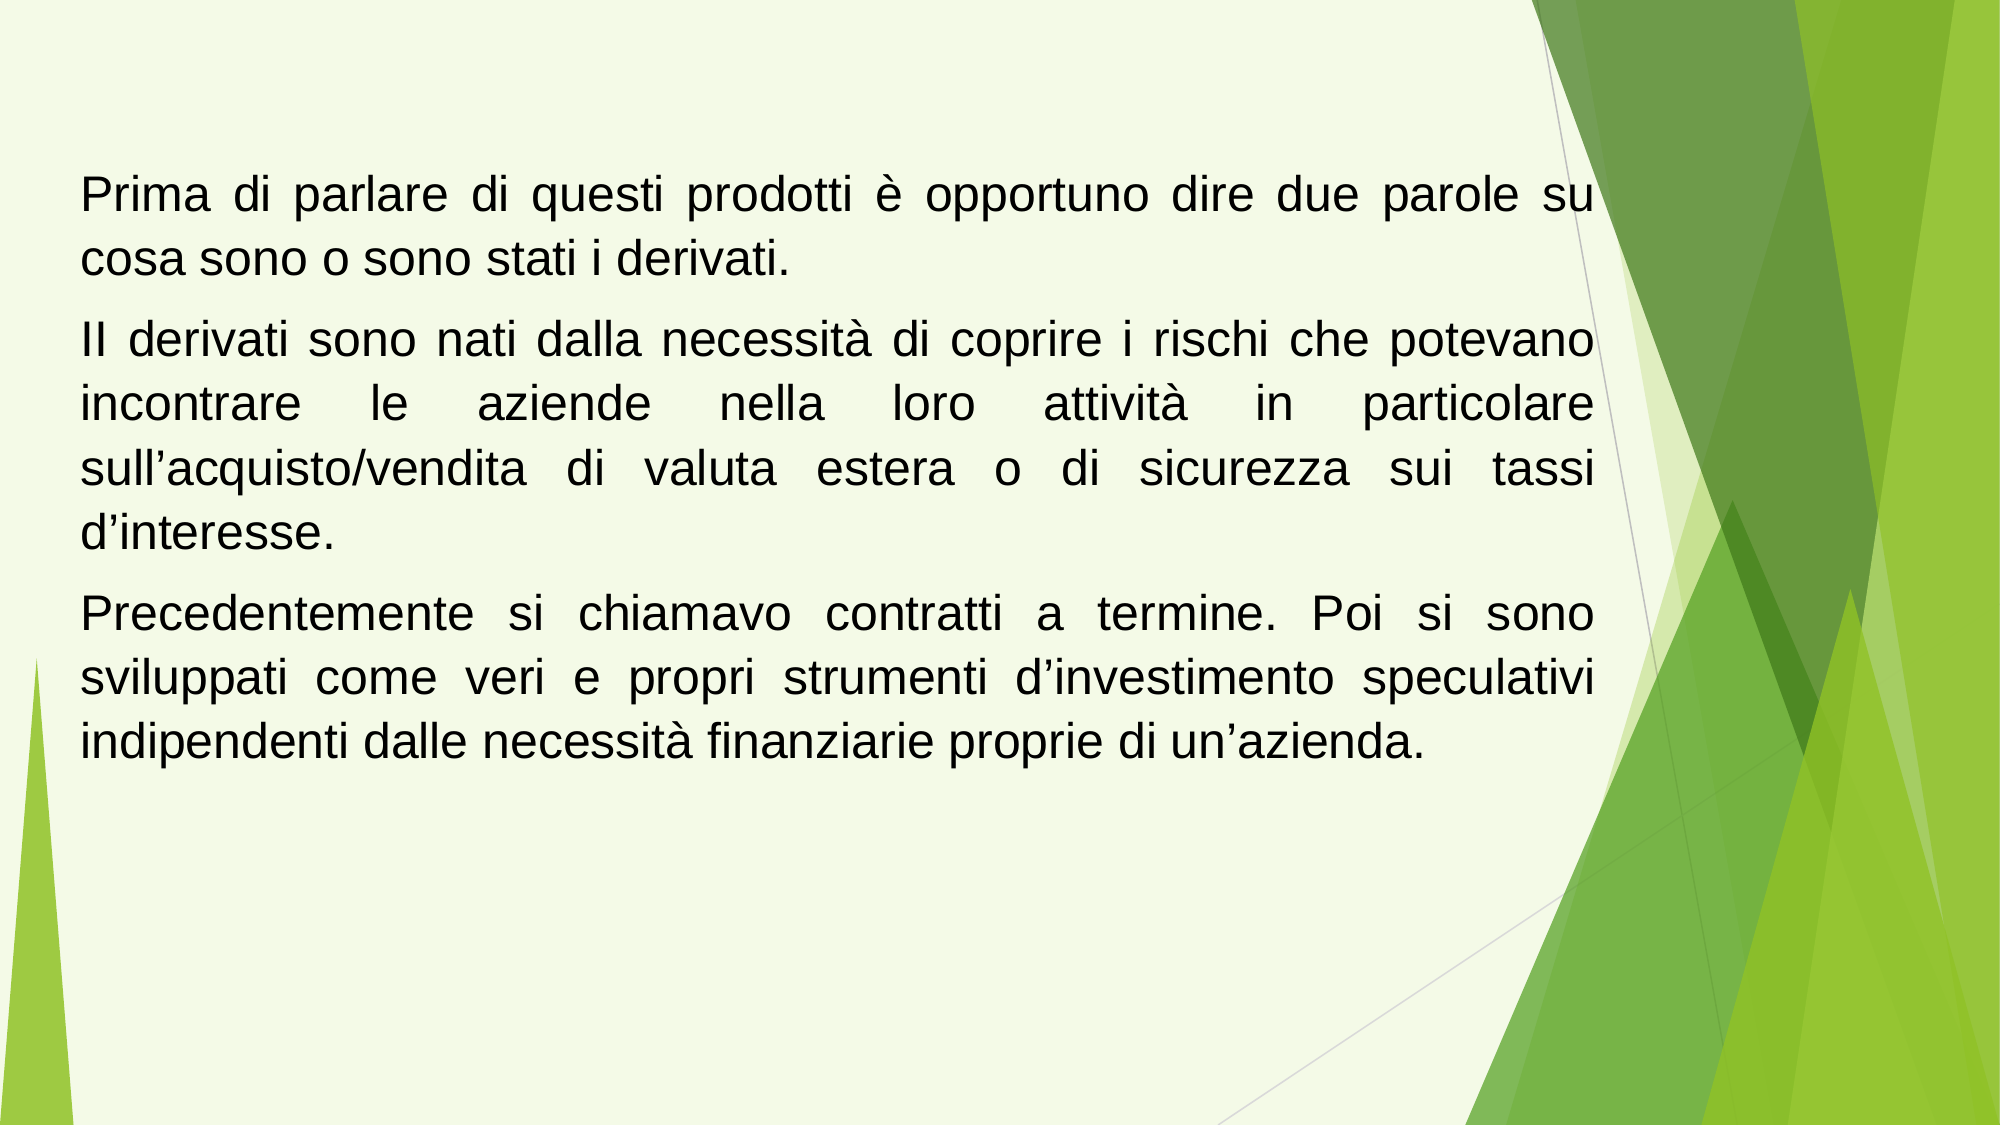

Prima di parlare di questi prodotti è opportuno dire due parole su cosa sono o sono stati i derivati.
II derivati sono nati dalla necessità di coprire i rischi che potevano incontrare le aziende nella loro attività in particolare sull’acquisto/vendita di valuta estera o di sicurezza sui tassi d’interesse.
Precedentemente si chiamavo contratti a termine. Poi si sono sviluppati come veri e propri strumenti d’investimento speculativi indipendenti dalle necessità finanziarie proprie di un’azienda.